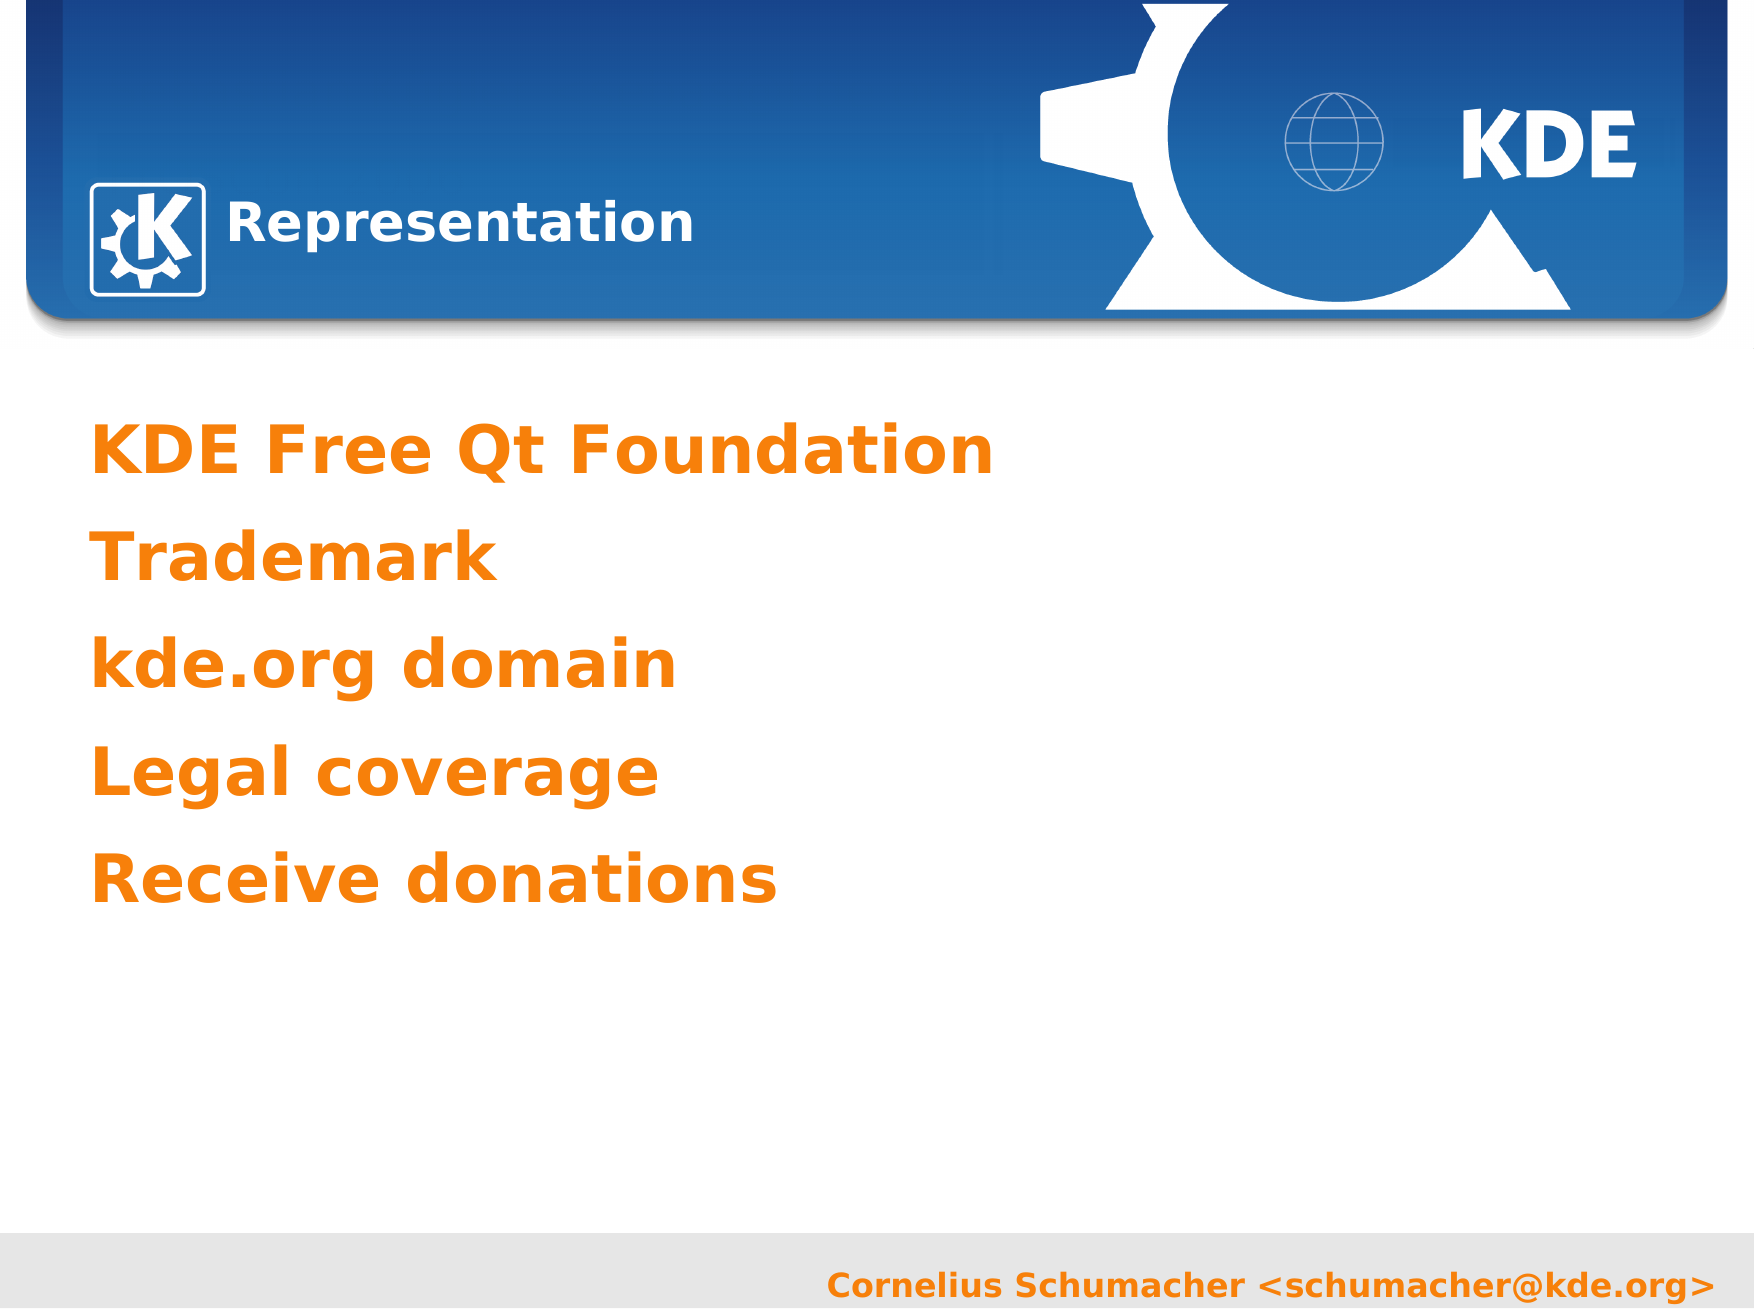

# Representation
KDE Free Qt Foundation
Trademark
kde.org domain
Legal coverage
Receive donations